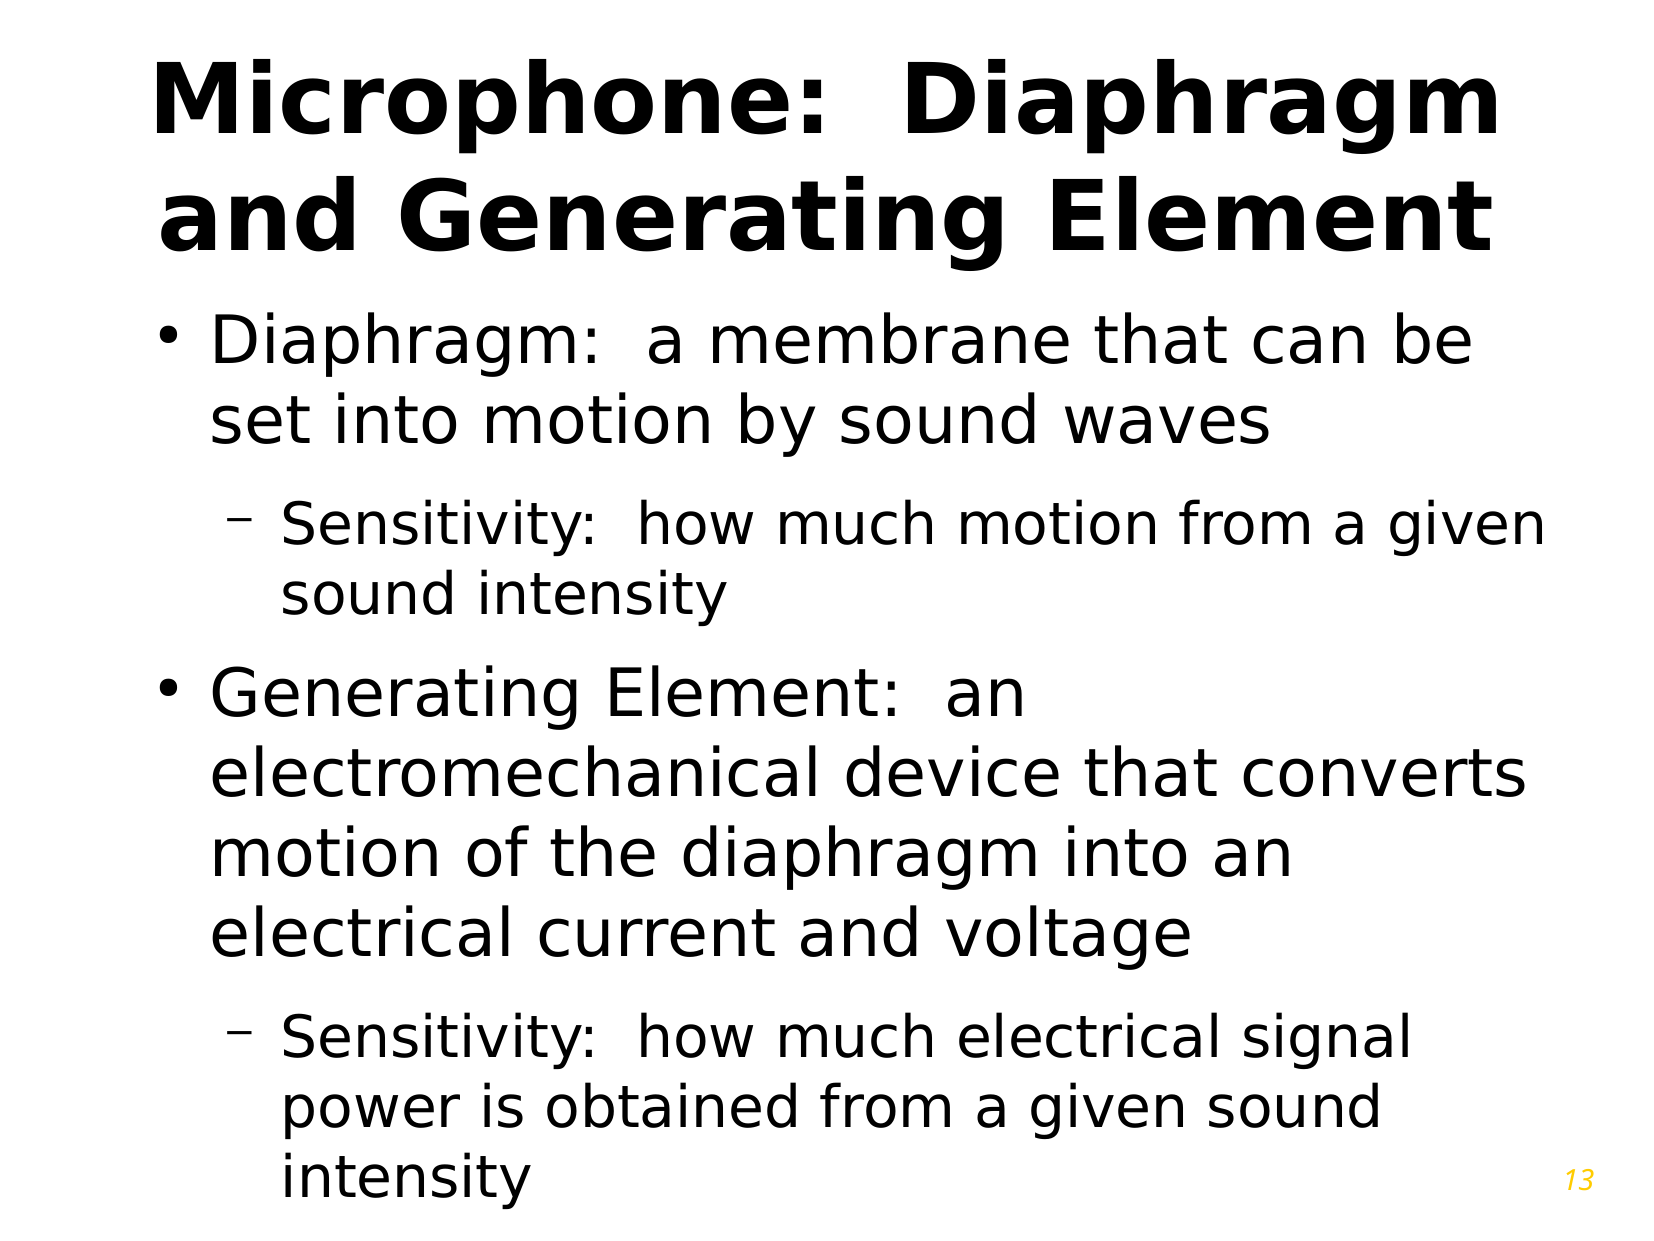

# Microphone: Diaphragm and Generating Element
Diaphragm: a membrane that can be set into motion by sound waves
Sensitivity: how much motion from a given sound intensity
Generating Element: an electromechanical device that converts motion of the diaphragm into an electrical current and voltage
Sensitivity: how much electrical signal power is obtained from a given sound intensity